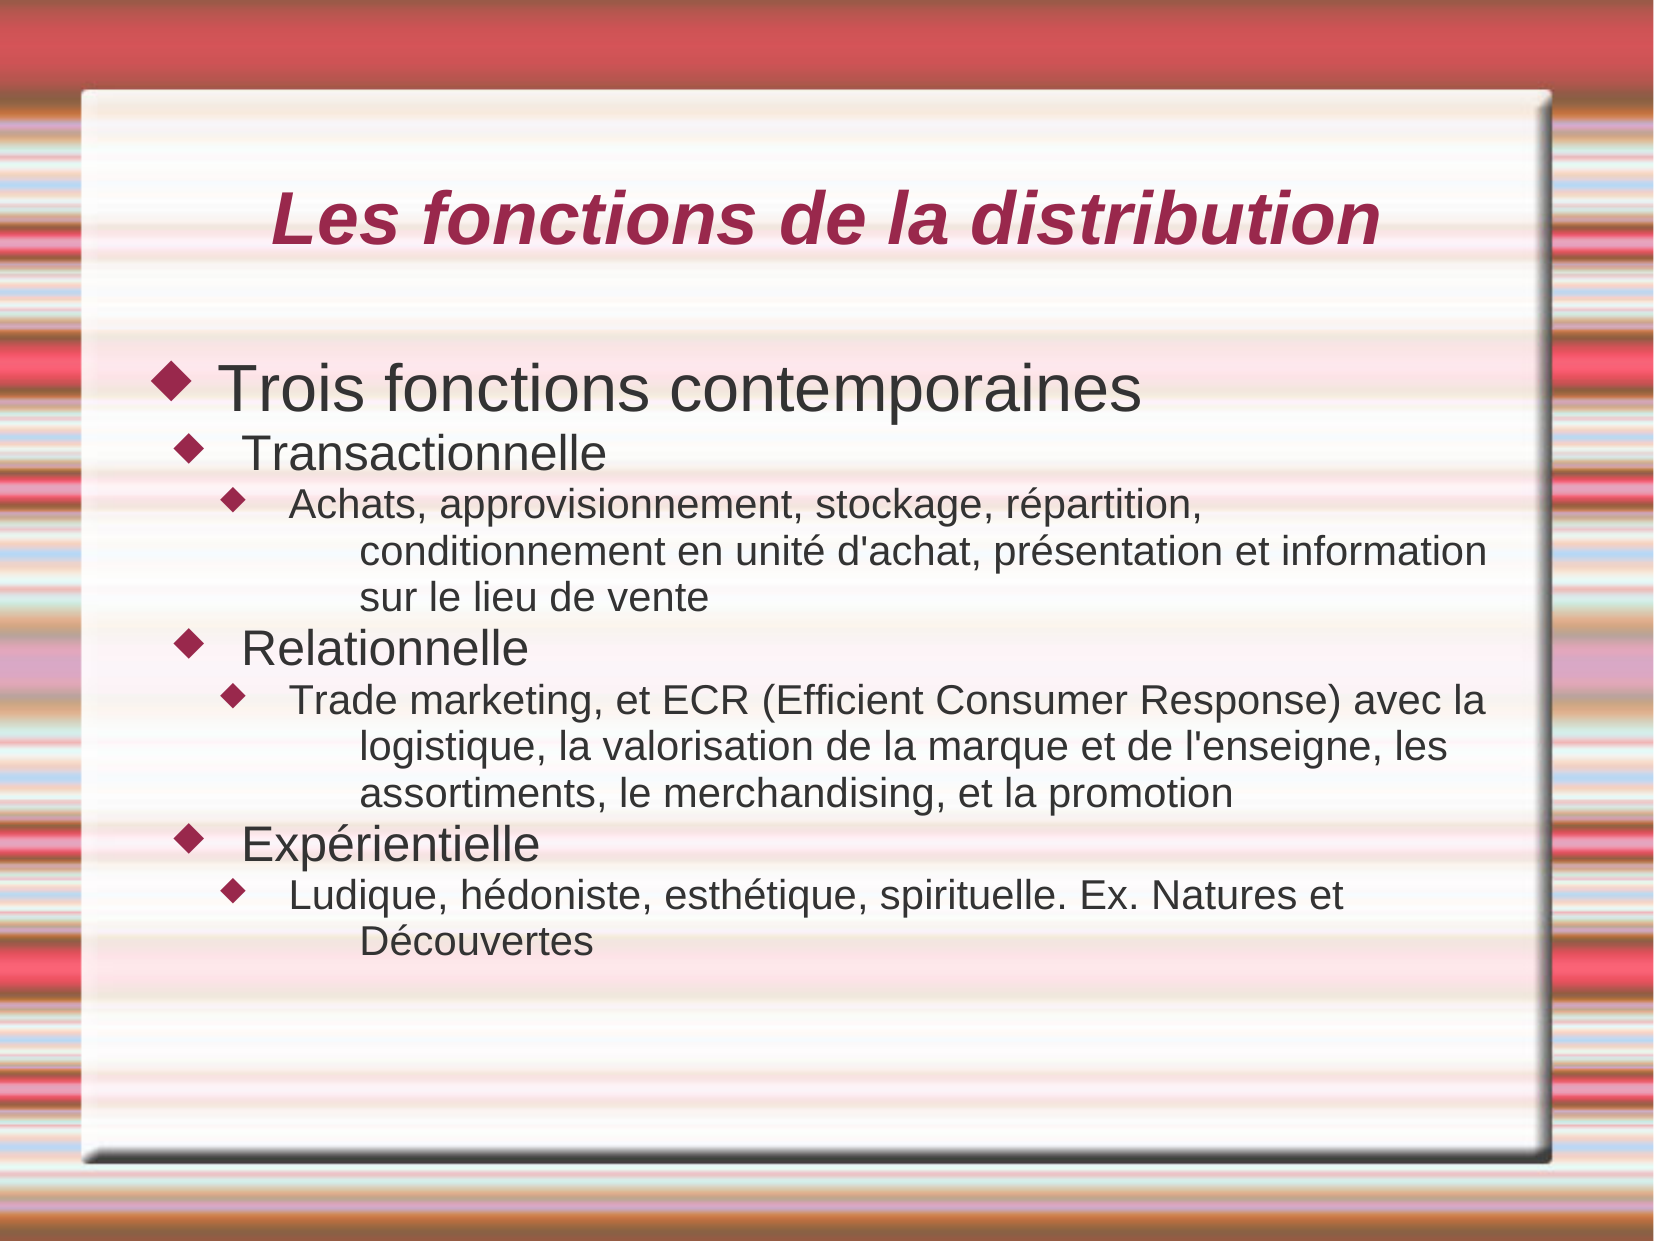

# Les fonctions de la distribution
Trois fonctions contemporaines
Transactionnelle
Achats, approvisionnement, stockage, répartition, conditionnement en unité d'achat, présentation et information sur le lieu de vente
Relationnelle
Trade marketing, et ECR (Efficient Consumer Response) avec la logistique, la valorisation de la marque et de l'enseigne, les assortiments, le merchandising, et la promotion
Expérientielle
Ludique, hédoniste, esthétique, spirituelle. Ex. Natures et Découvertes